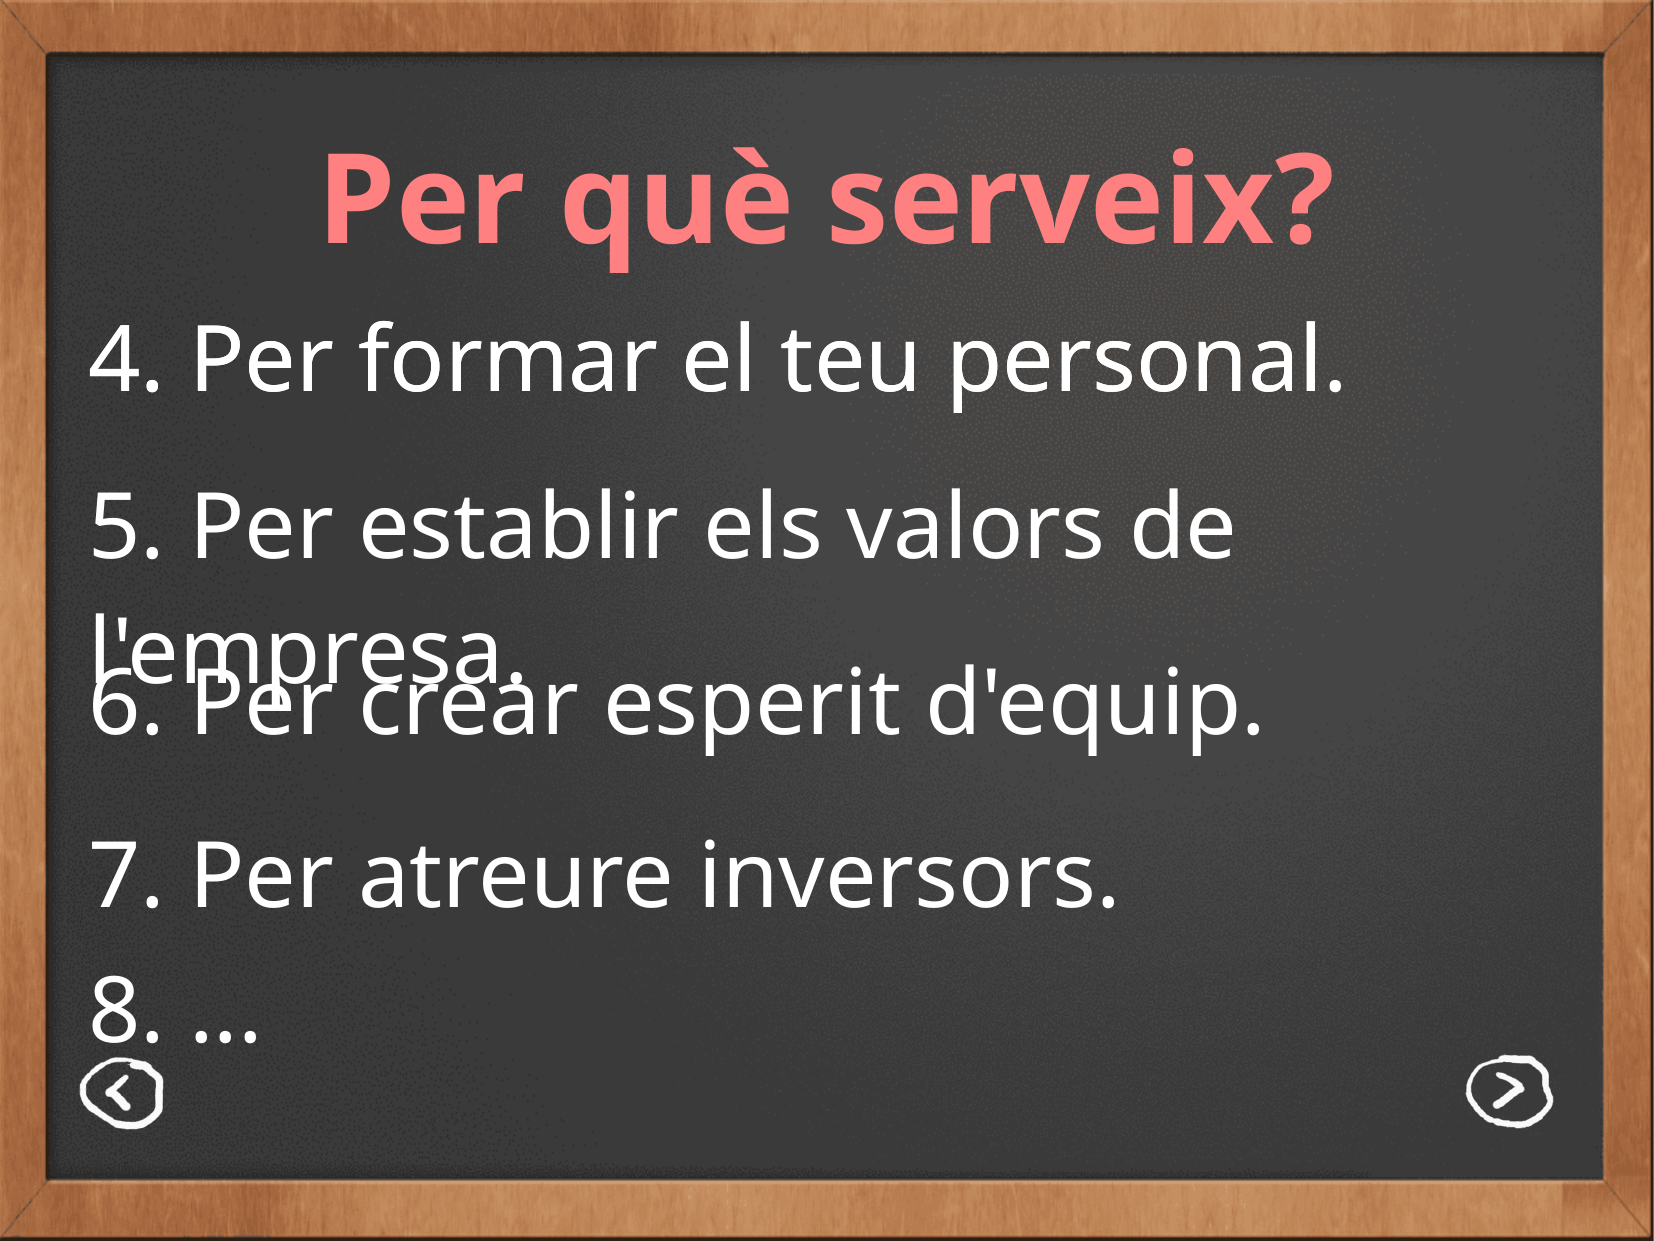

# Per què serveix?
4. Per formar el teu personal
4. Per formar el teu personal.
5. Per establir els valors de l'empresa.
6. Per crear esperit d'equip.
7. Per atreure inversors.
8. ...